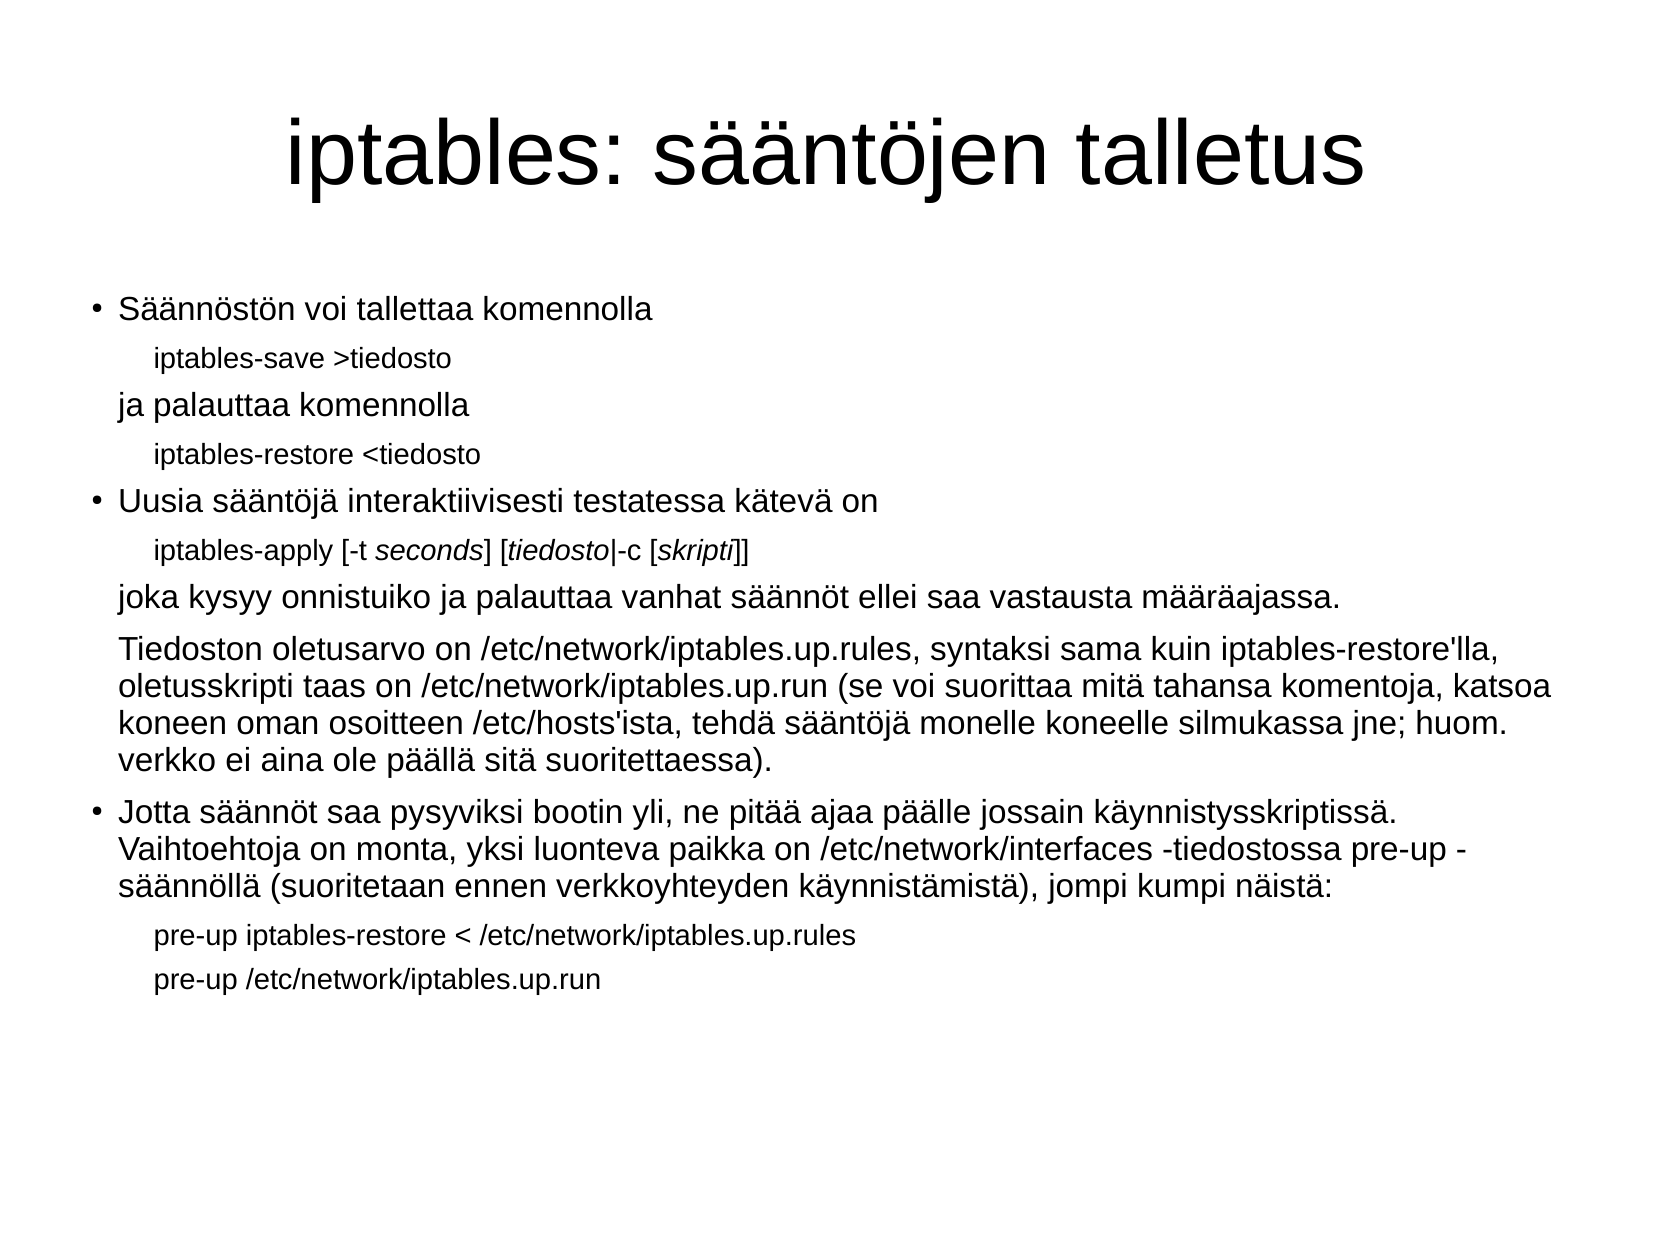

# iptables: sääntöjen talletus
Säännöstön voi tallettaa komennolla
iptables-save >tiedosto
ja palauttaa komennolla
iptables-restore <tiedosto
Uusia sääntöjä interaktiivisesti testatessa kätevä on
iptables-apply [-t seconds] [tiedosto|-c [skripti]]
joka kysyy onnistuiko ja palauttaa vanhat säännöt ellei saa vastausta määräajassa.
Tiedoston oletusarvo on /etc/network/iptables.up.rules, syntaksi sama kuin iptables-restore'lla, oletusskripti taas on /etc/network/iptables.up.run (se voi suorittaa mitä tahansa komentoja, katsoa koneen oman osoitteen /etc/hosts'ista, tehdä sääntöjä monelle koneelle silmukassa jne; huom. verkko ei aina ole päällä sitä suoritettaessa).
Jotta säännöt saa pysyviksi bootin yli, ne pitää ajaa päälle jossain käynnistysskriptissä. Vaihtoehtoja on monta, yksi luonteva paikka on /etc/network/interfaces -tiedostossa pre-up -säännöllä (suoritetaan ennen verkkoyhteyden käynnistämistä), jompi kumpi näistä:
pre-up iptables-restore < /etc/network/iptables.up.rules
pre-up /etc/network/iptables.up.run